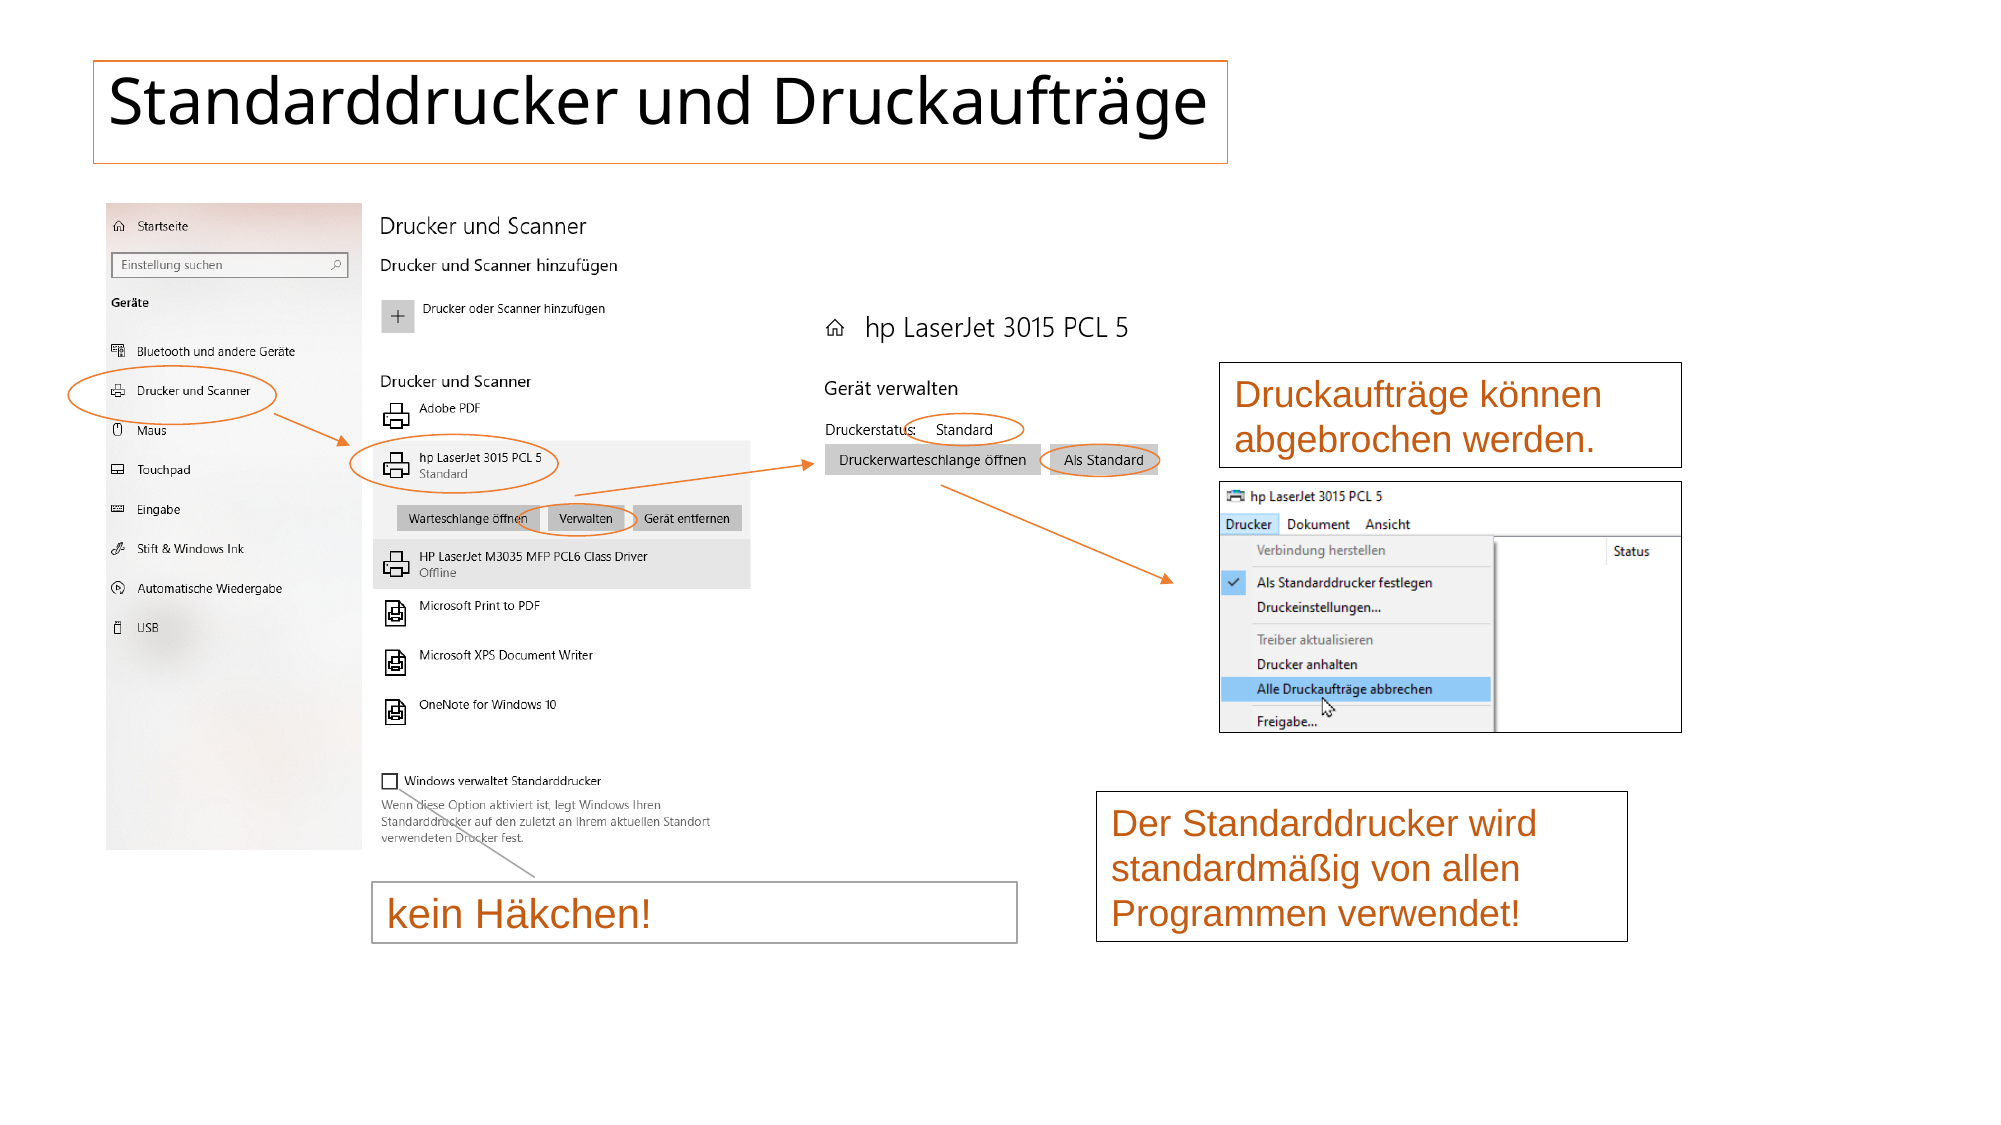

Standarddrucker und Druckaufträge
Druckaufträge können abgebrochen werden.
Der Standarddrucker wird standardmäßig von allen Programmen verwendet!
kein Häkchen!